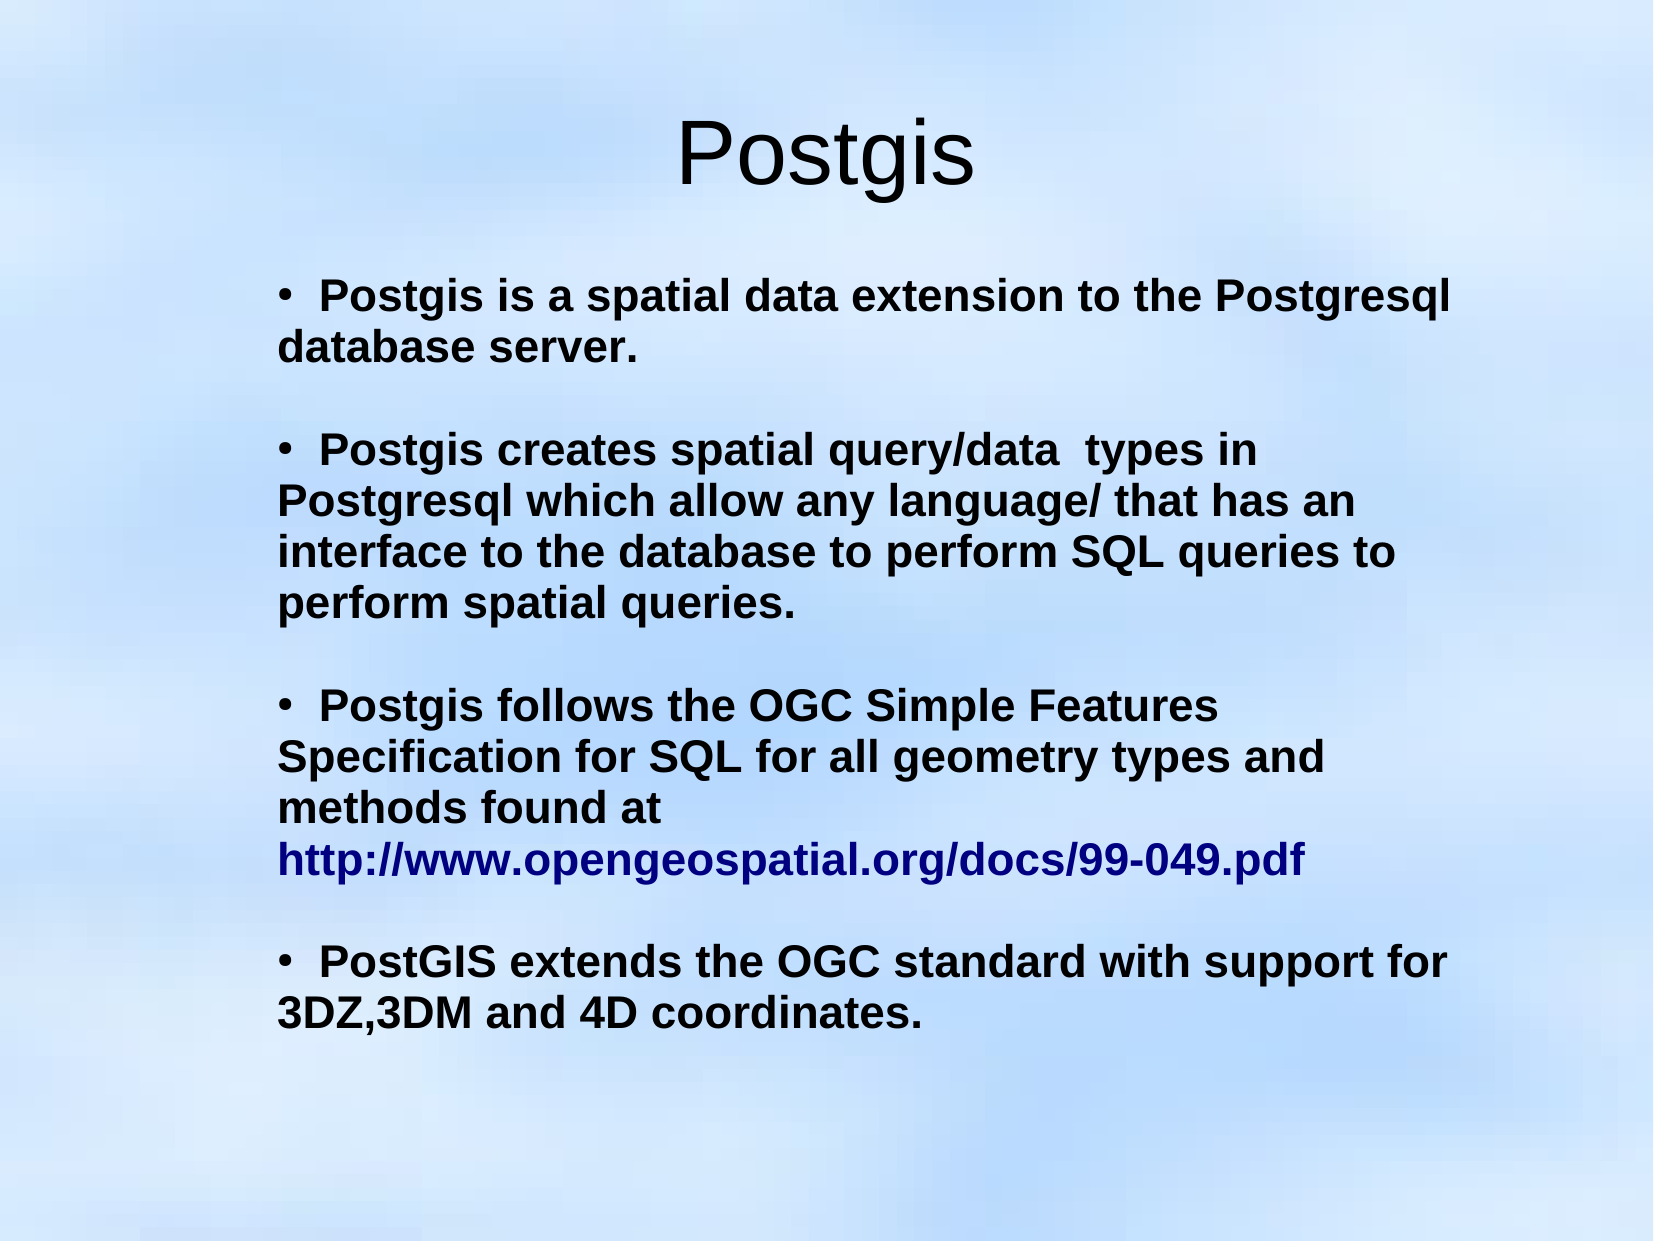

# Postgis
 Postgis is a spatial data extension to the Postgresql database server.
 Postgis creates spatial query/data types in Postgresql which allow any language/ that has an interface to the database to perform SQL queries to perform spatial queries.
 Postgis follows the OGC Simple Features Specification for SQL for all geometry types and methods found at http://www.opengeospatial.org/docs/99-049.pdf
 PostGIS extends the OGC standard with support for 3DZ,3DM and 4D coordinates.